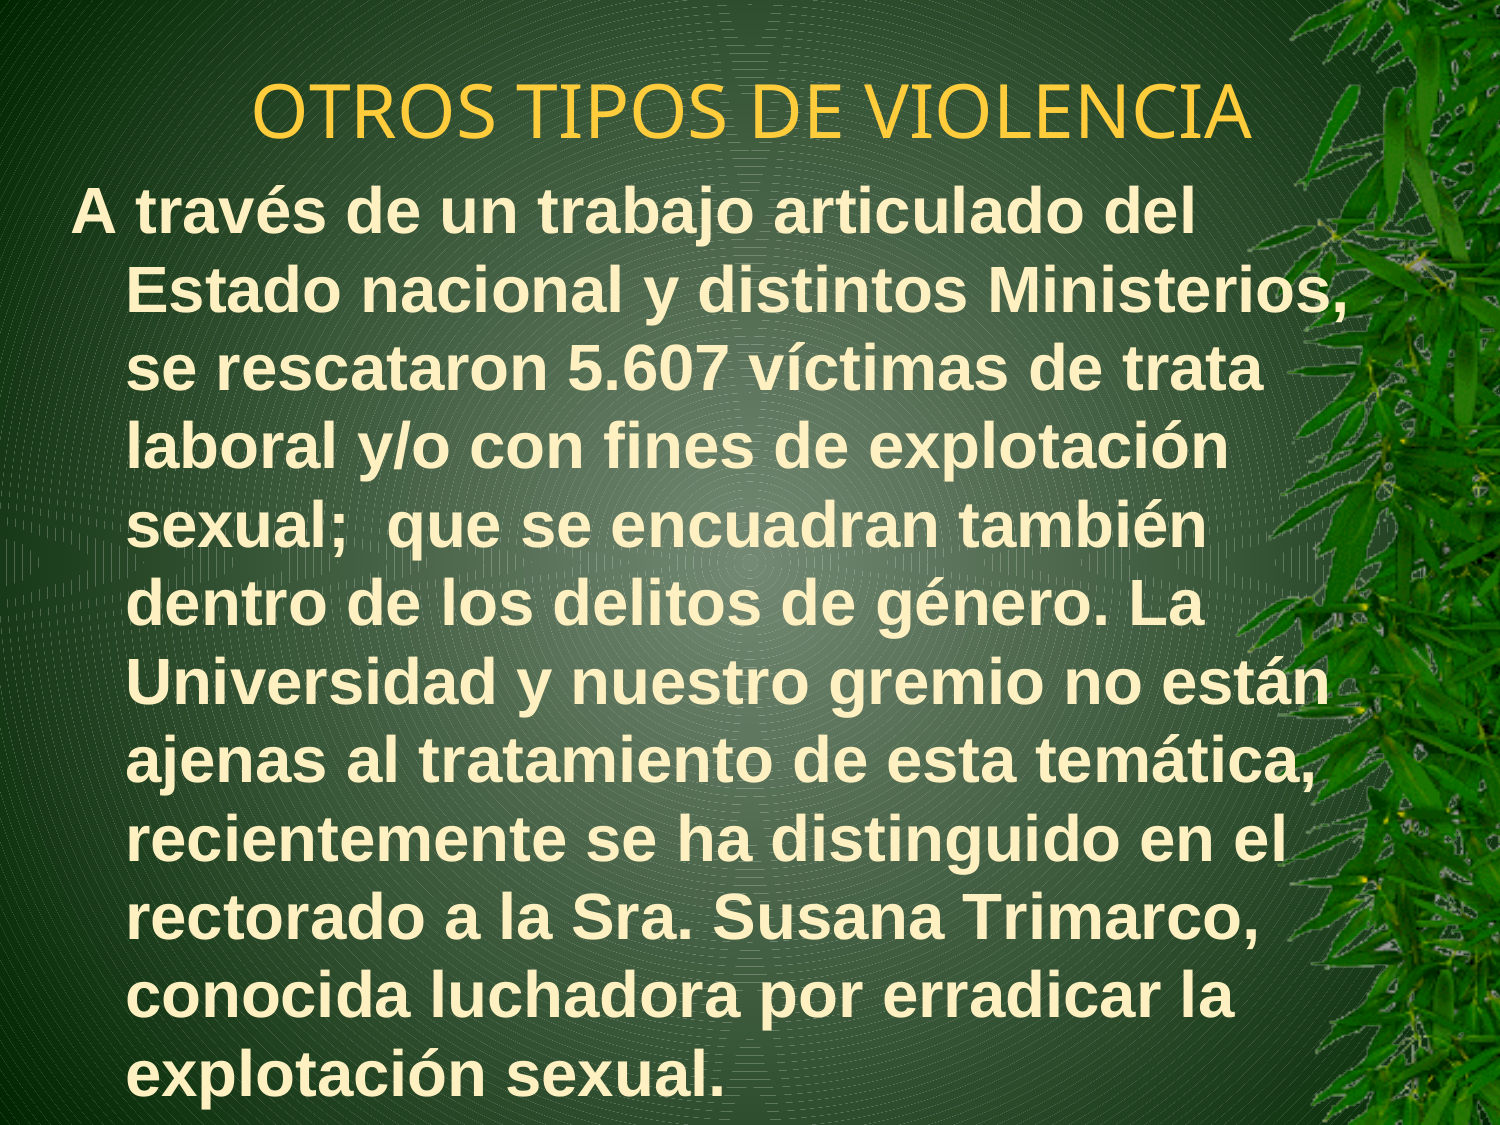

# OTROS TIPOS DE VIOLENCIA
A través de un trabajo articulado del Estado nacional y distintos Ministerios, se rescataron 5.607 víctimas de trata laboral y/o con fines de explotación sexual; que se encuadran también dentro de los delitos de género. La Universidad y nuestro gremio no están ajenas al tratamiento de esta temática, recientemente se ha distinguido en el rectorado a la Sra. Susana Trimarco, conocida luchadora por erradicar la explotación sexual.